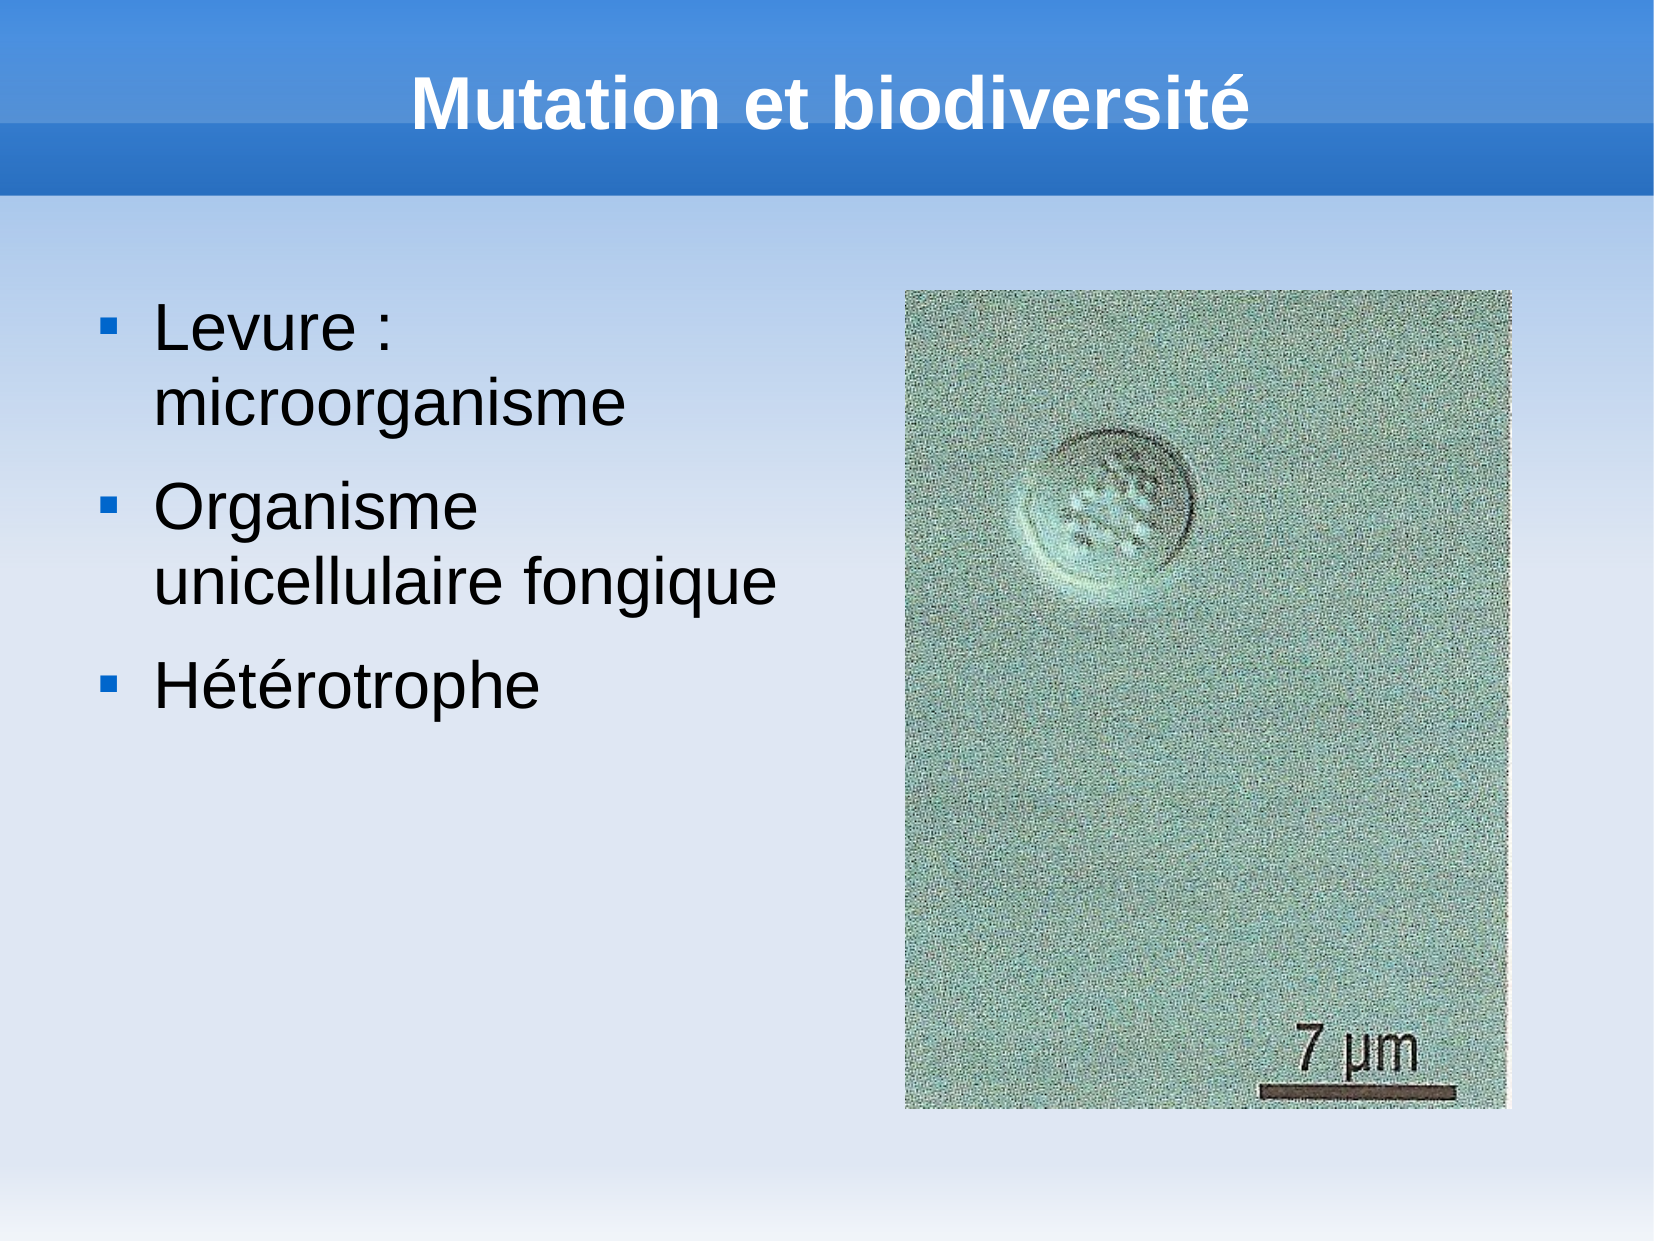

# Mutation et biodiversité
Levure : microorganisme
Organisme unicellulaire fongique
Hétérotrophe